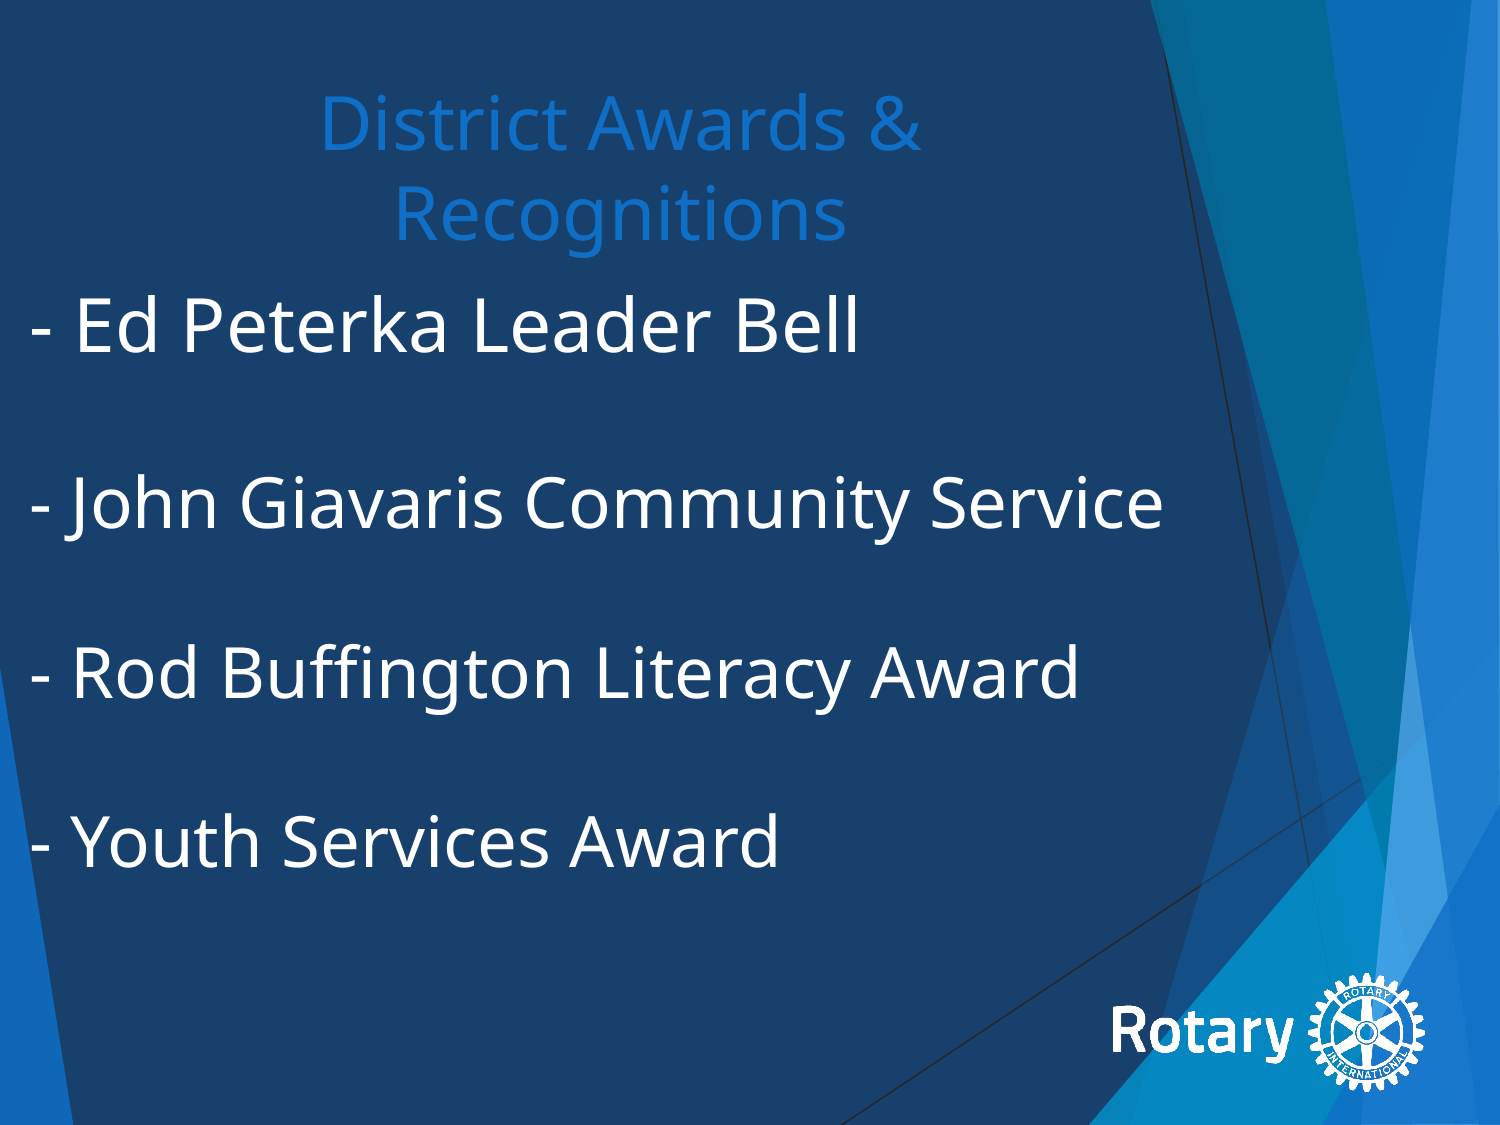

# District Awards & Recognitions
- Ed Peterka Leader Bell
- John Giavaris Community Service
- Rod Buffington Literacy Award
- Youth Services Award